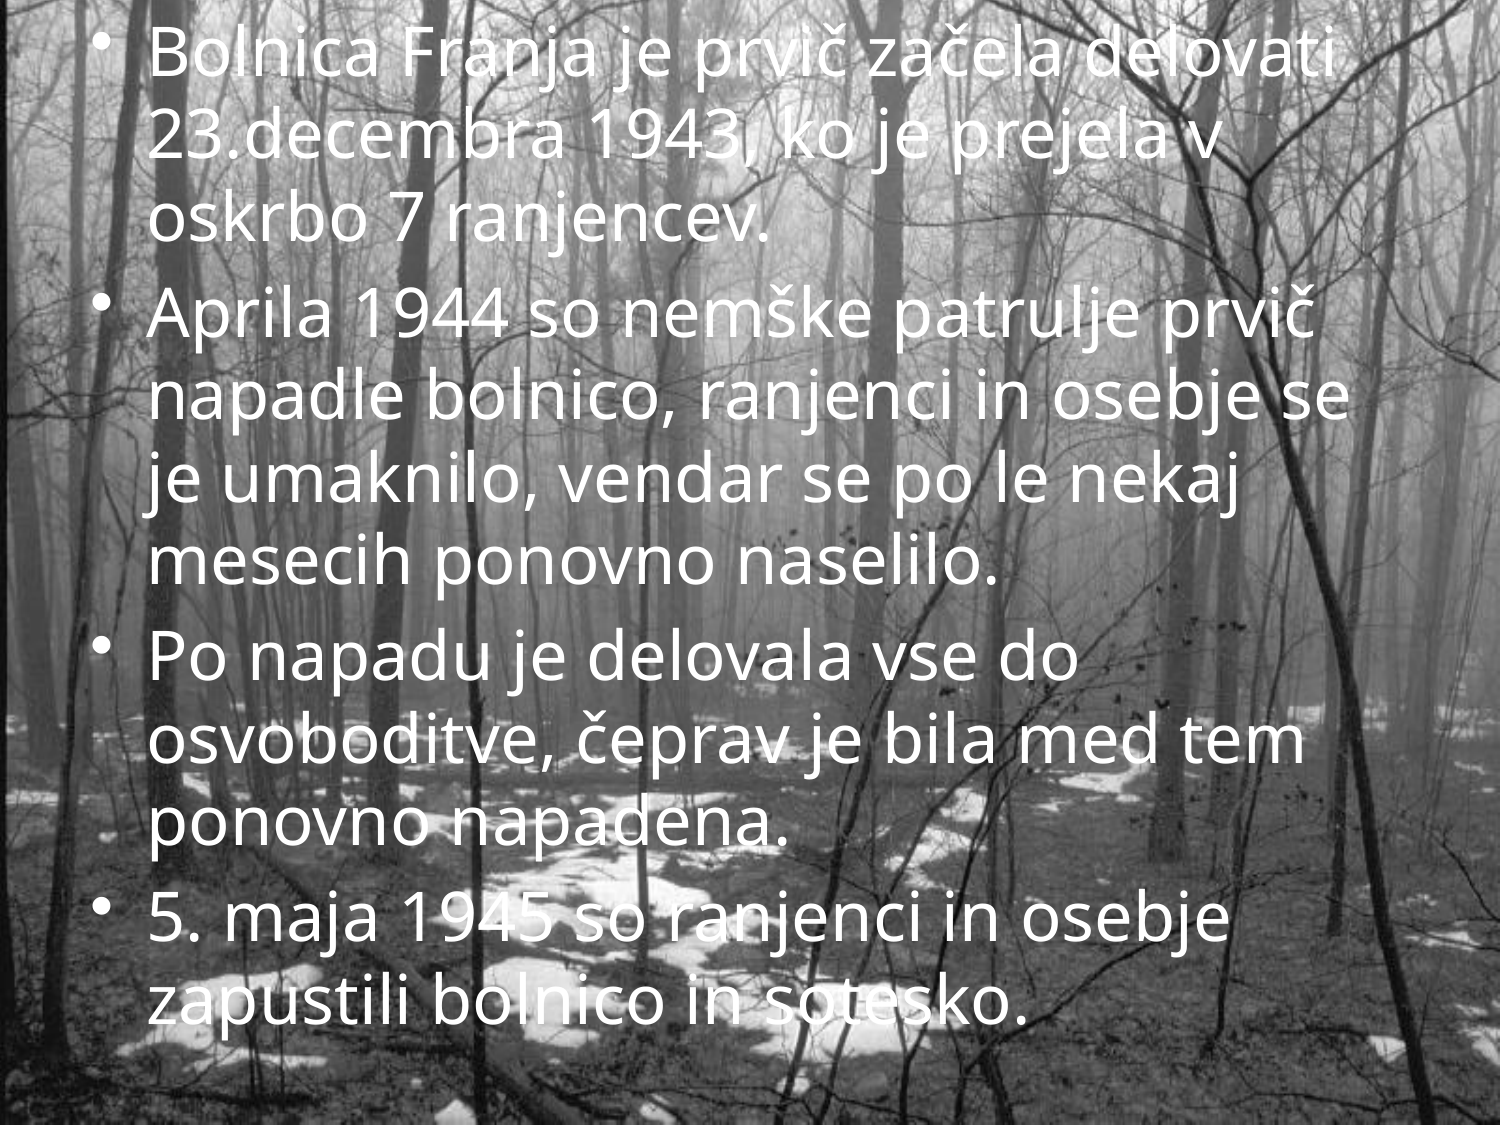

Bolnica Franja je prvič začela delovati 23.decembra 1943, ko je prejela v oskrbo 7 ranjencev.
Aprila 1944 so nemške patrulje prvič napadle bolnico, ranjenci in osebje se je umaknilo, vendar se po le nekaj mesecih ponovno naselilo.
Po napadu je delovala vse do osvoboditve, čeprav je bila med tem ponovno napadena.
5. maja 1945 so ranjenci in osebje zapustili bolnico in sotesko.
#